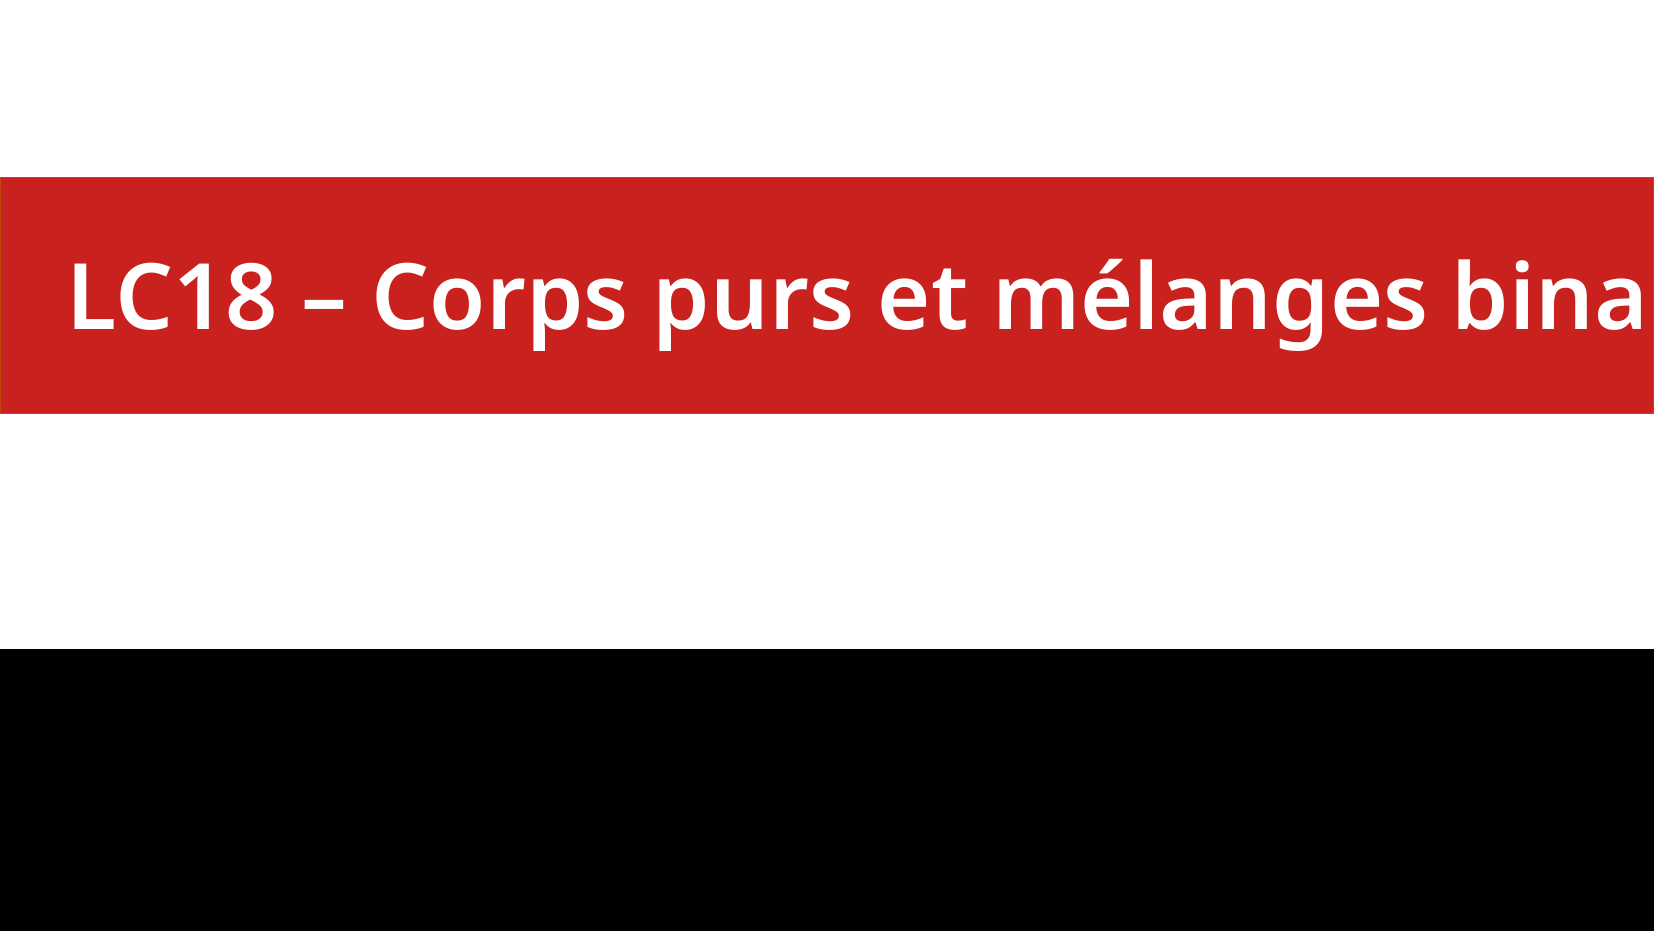

LC18 – Corps purs et mélanges binaires